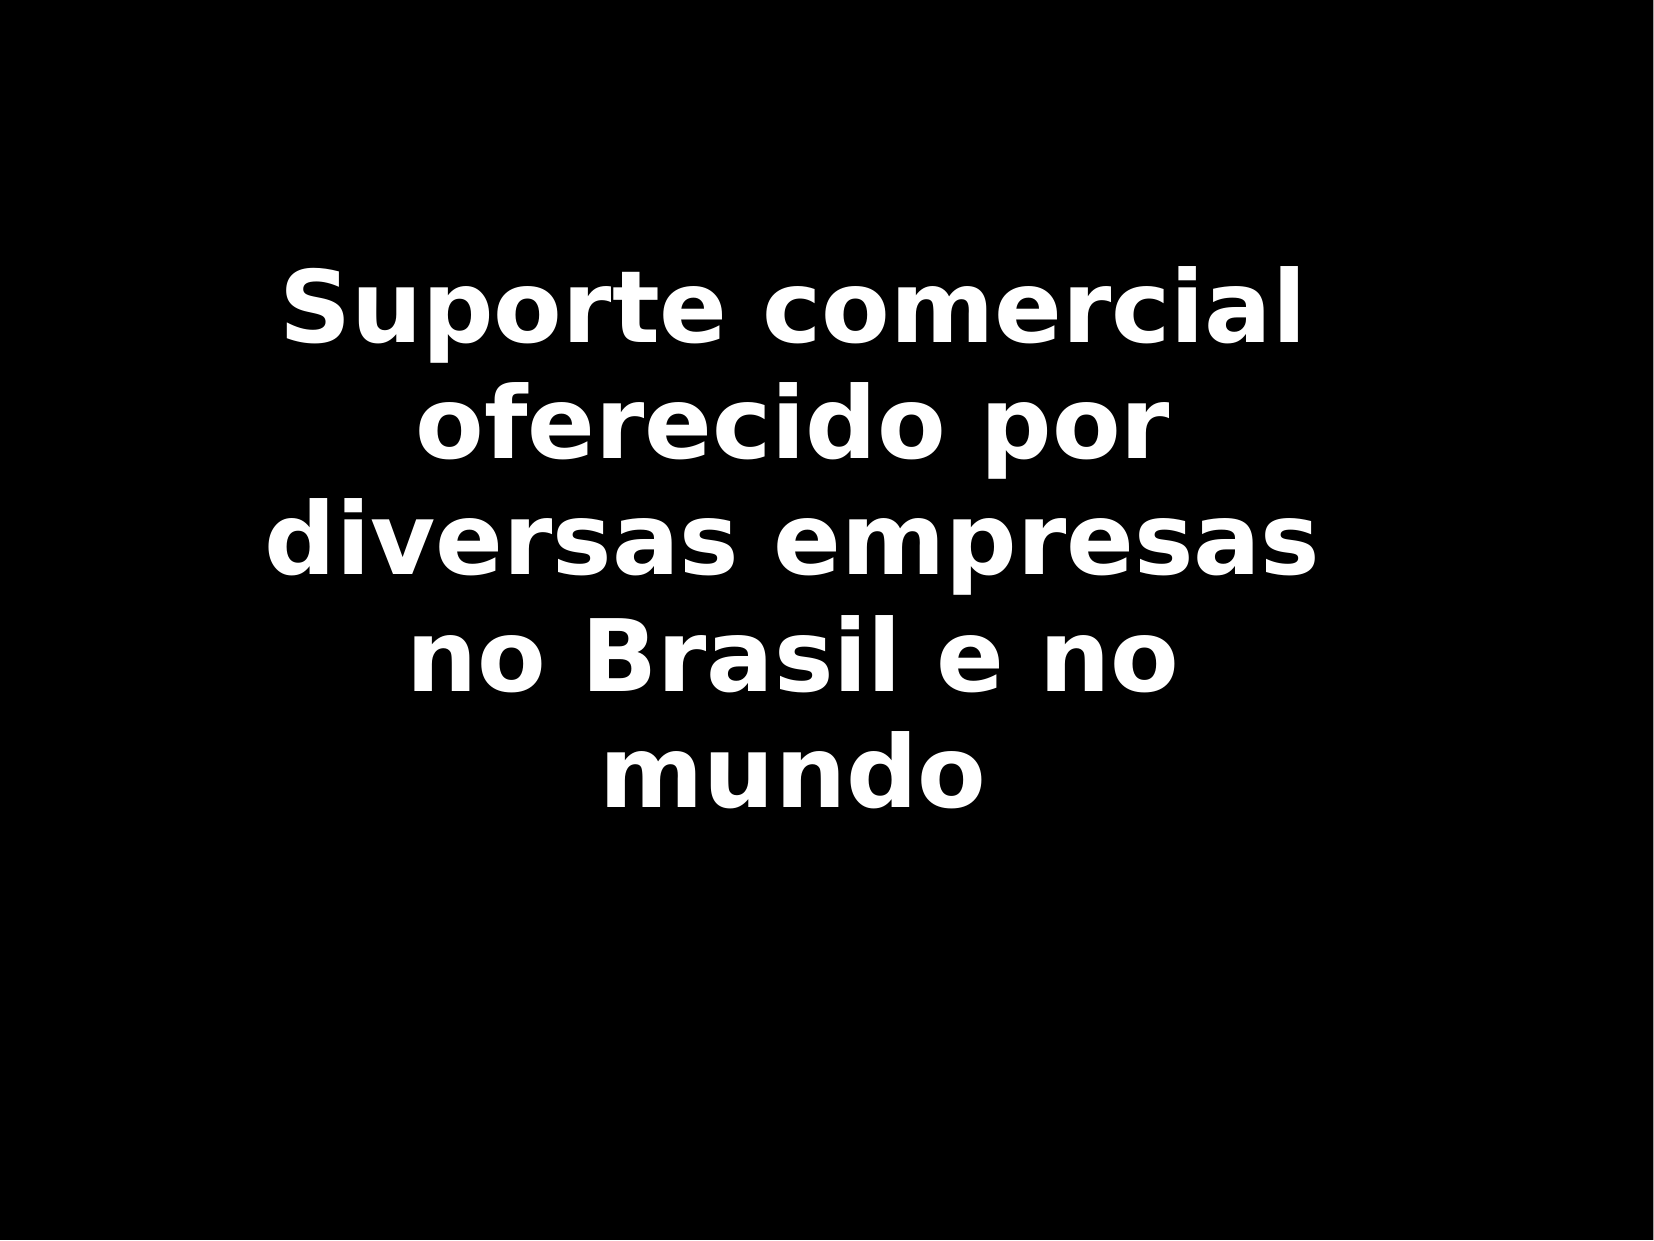

# Suporte comercial oferecido por diversas empresas no Brasil e no mundo